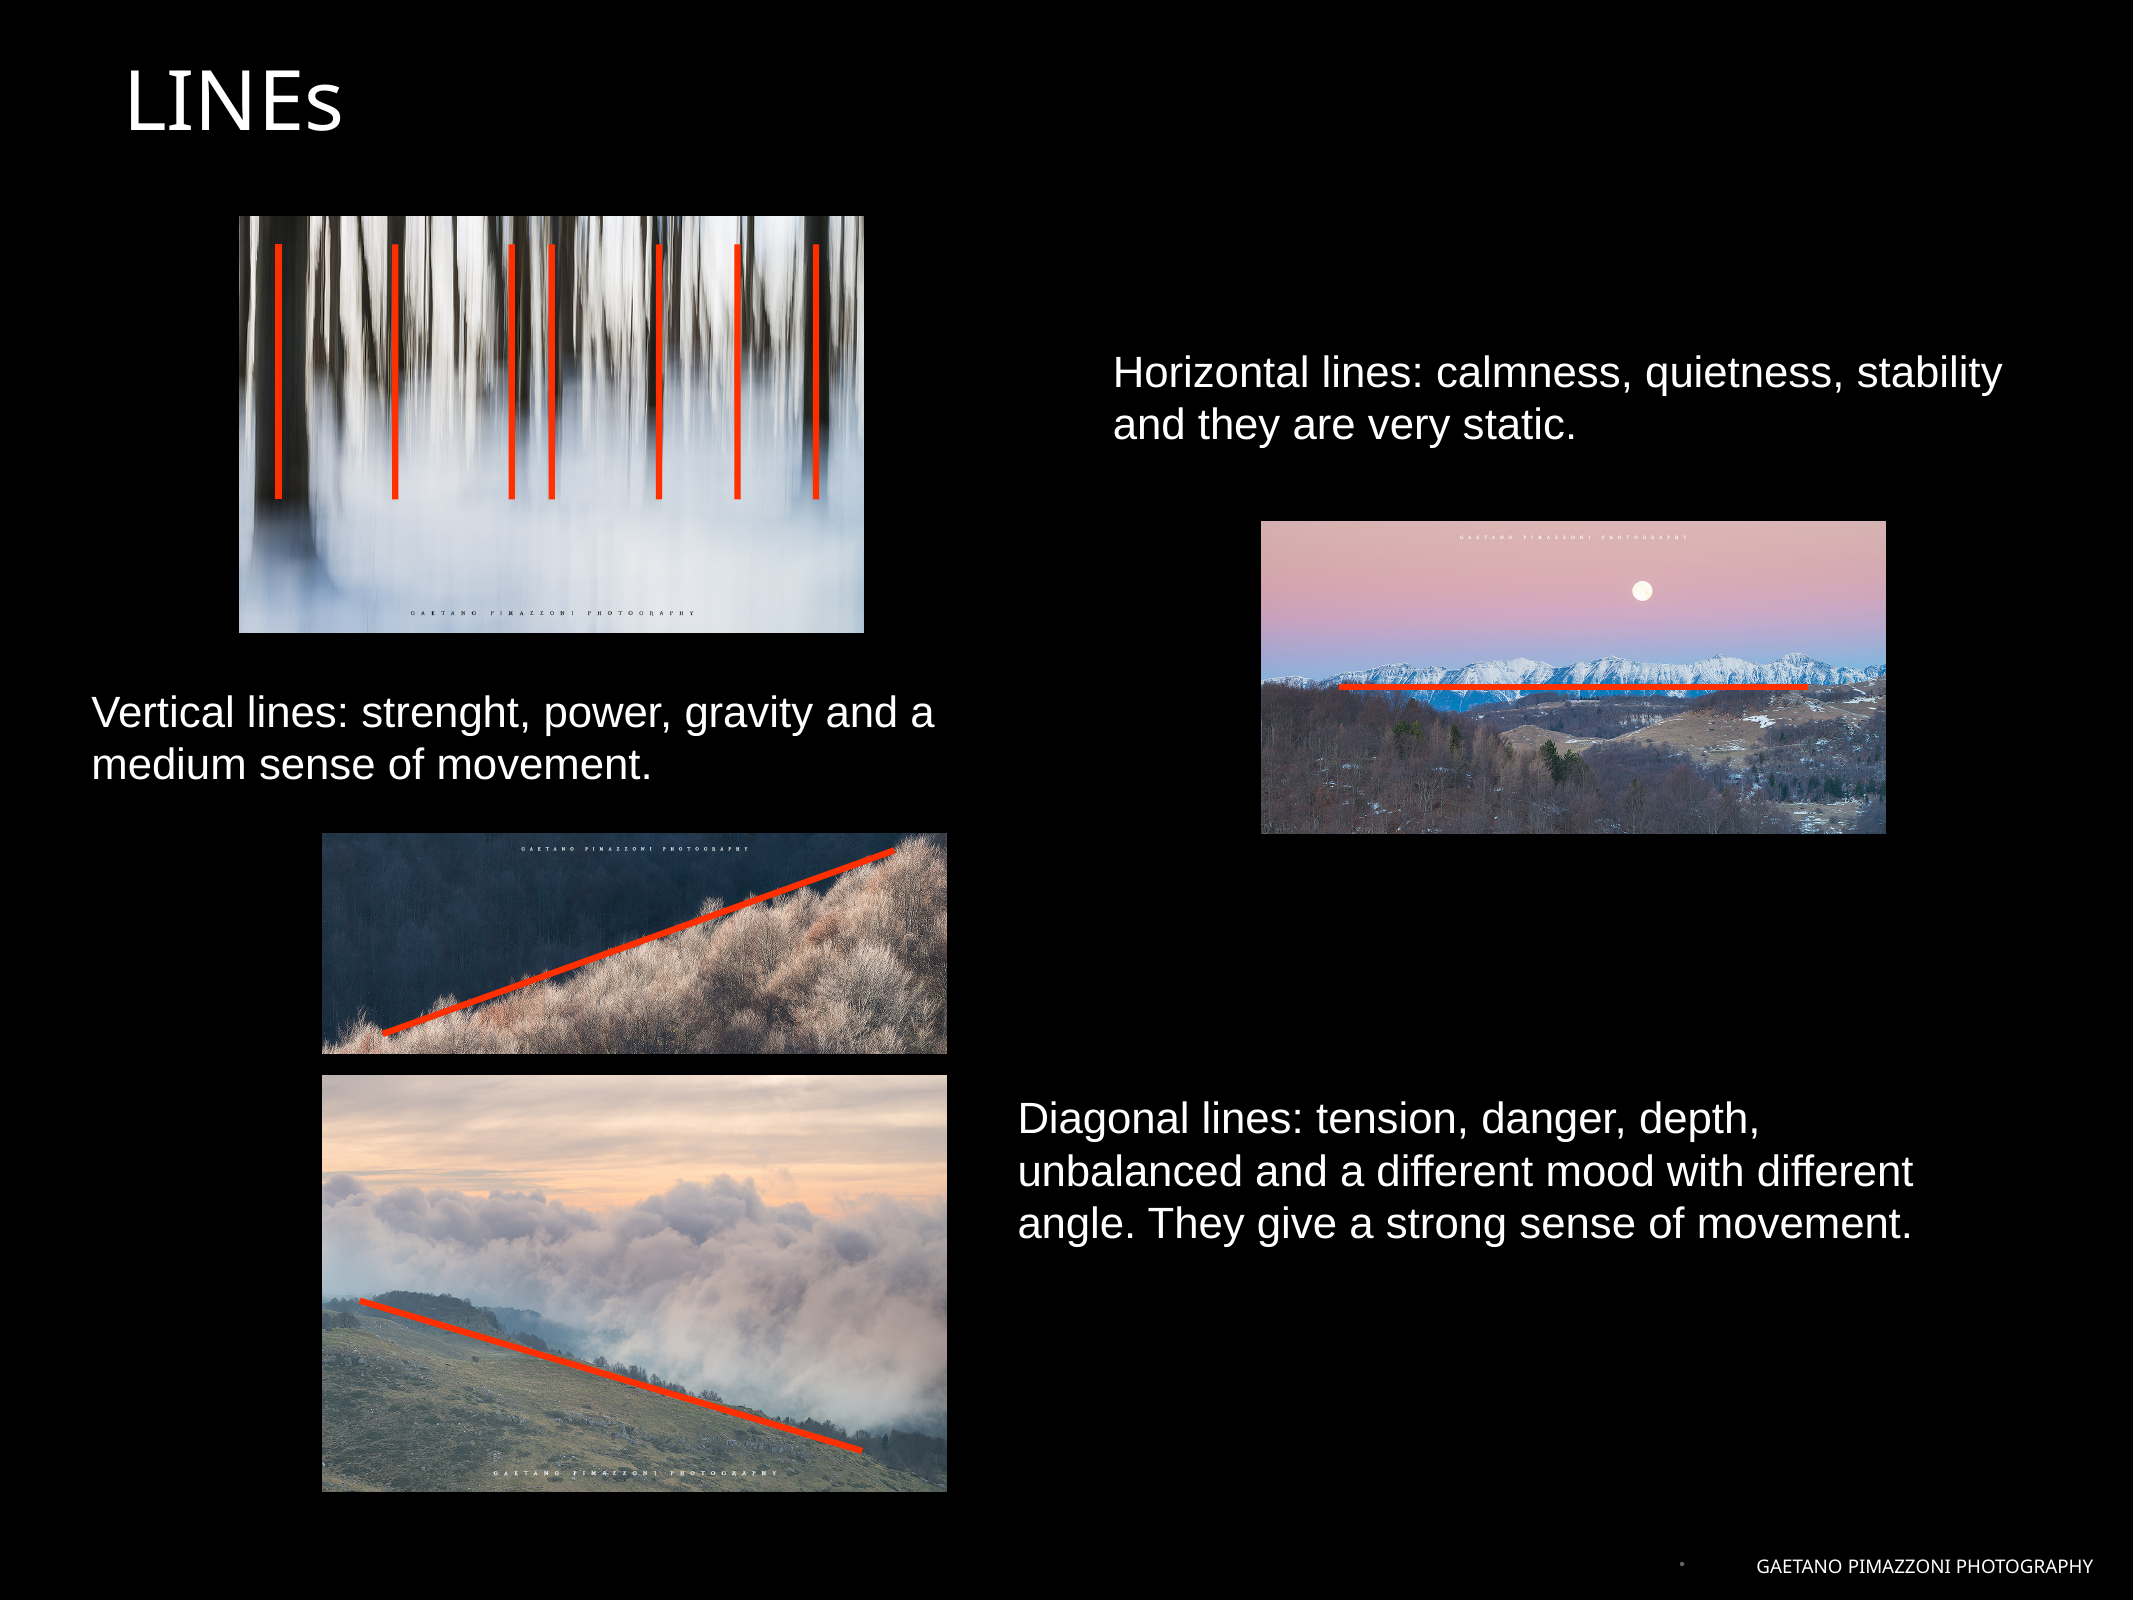

# LINEs
Vertical lines: strenght, power, gravity and a medium sense of movement.
Horizontal lines: calmness, quietness, stability and they are very static.
Diagonal lines: tension, danger, depth, unbalanced and a different mood with different angle. They give a strong sense of movement.
GAETANO PIMAZZONI PHOTOGRAPHY